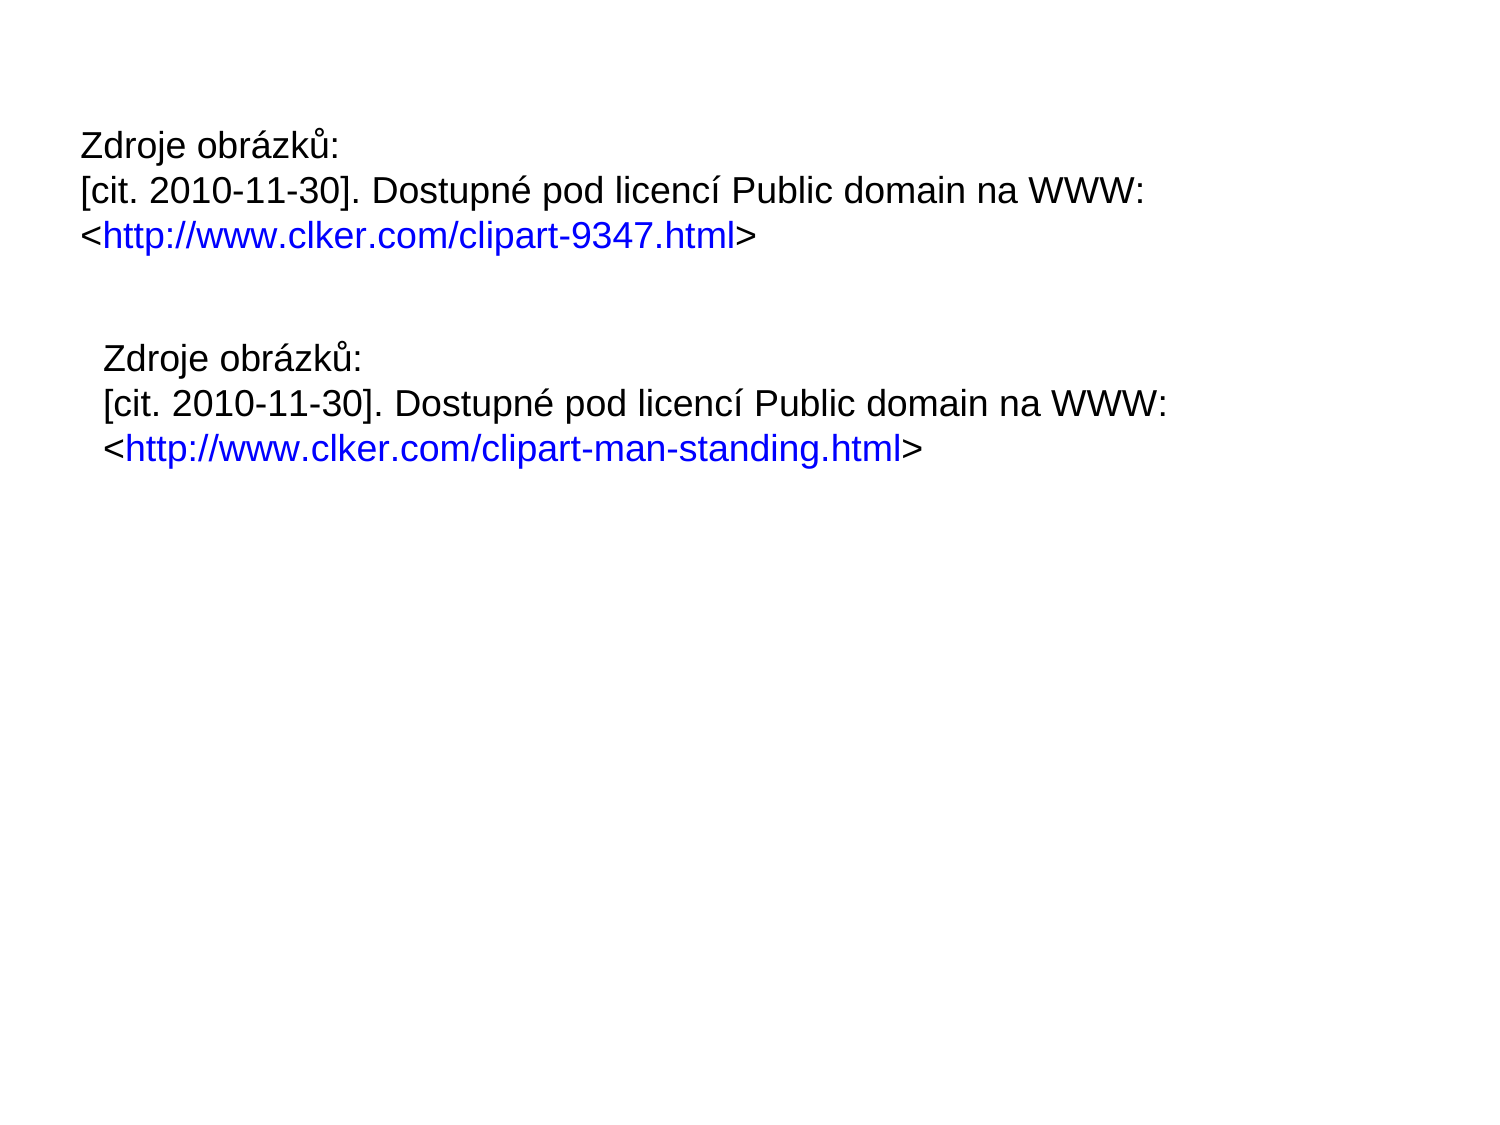

Zdroje obrázků:
[cit. 2010-11-30]. Dostupné pod licencí Public domain na WWW:
<http://www.clker.com/clipart-9347.html>
Zdroje obrázků:
[cit. 2010-11-30]. Dostupné pod licencí Public domain na WWW:
<http://www.clker.com/clipart-man-standing.html>